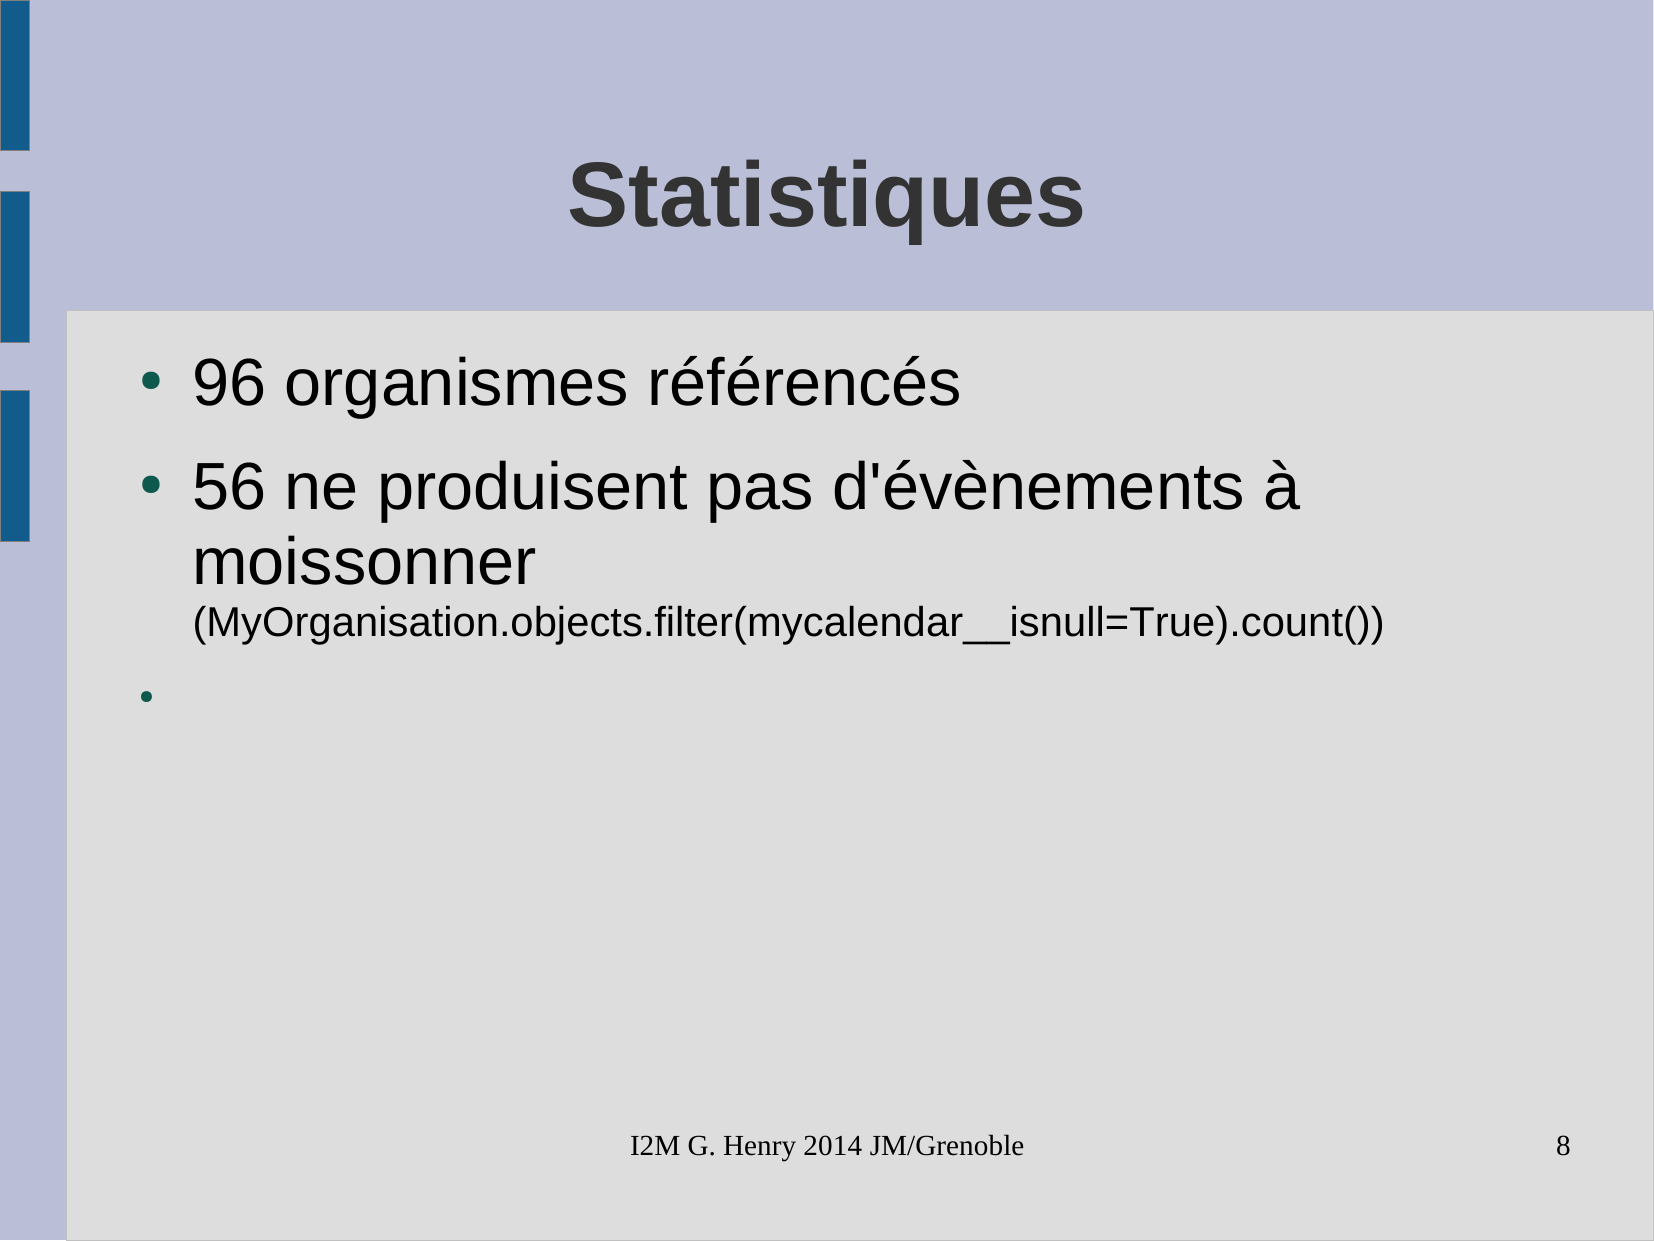

# Statistiques
96 organismes référencés
56 ne produisent pas d'évènements à moissonner (MyOrganisation.objects.filter(mycalendar__isnull=True).count())
I2M G. Henry 2014 JM/Grenoble
8